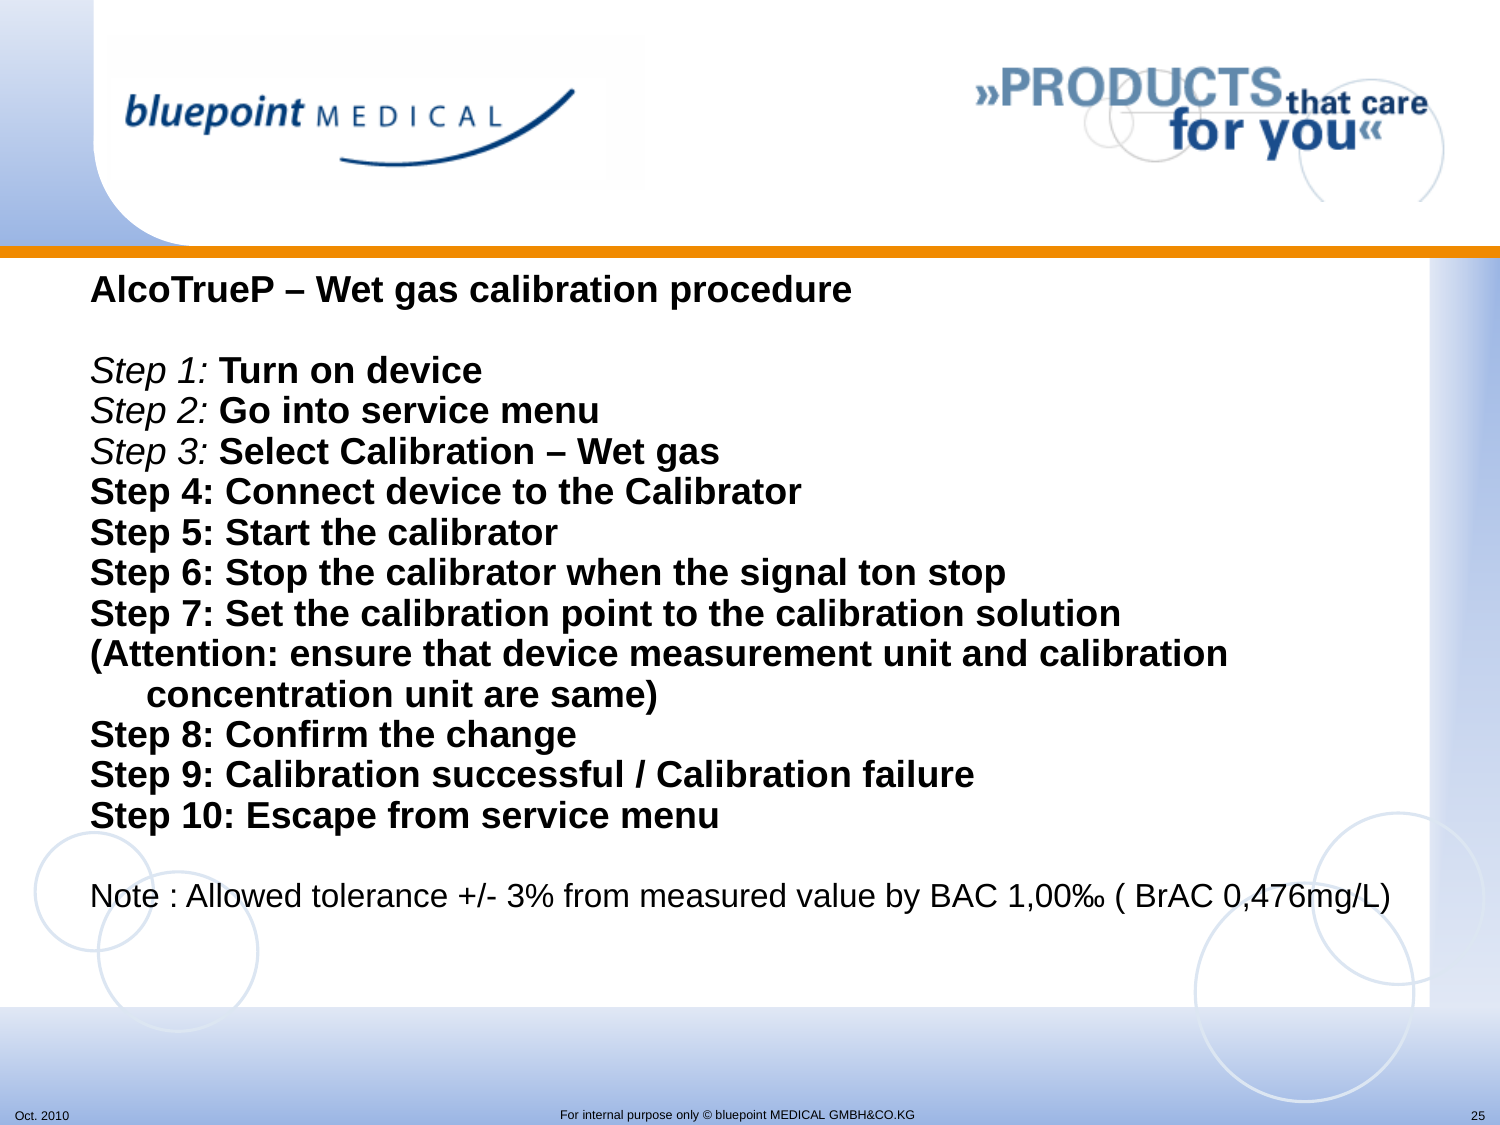

# AlcoTrueP – Wet gas calibration procedure
Step 1: Turn on device
Step 2: Go into service menu
Step 3: Select Calibration – Wet gas
Step 4: Connect device to the Calibrator
Step 5: Start the calibrator
Step 6: Stop the calibrator when the signal ton stop
Step 7: Set the calibration point to the calibration solution
(Attention: ensure that device measurement unit and calibration concentration unit are same)
Step 8: Confirm the change
Step 9: Calibration successful / Calibration failure
Step 10: Escape from service menu
Note : Allowed tolerance +/- 3% from measured value by BAC 1,00‰ ( BrAC 0,476mg/L)